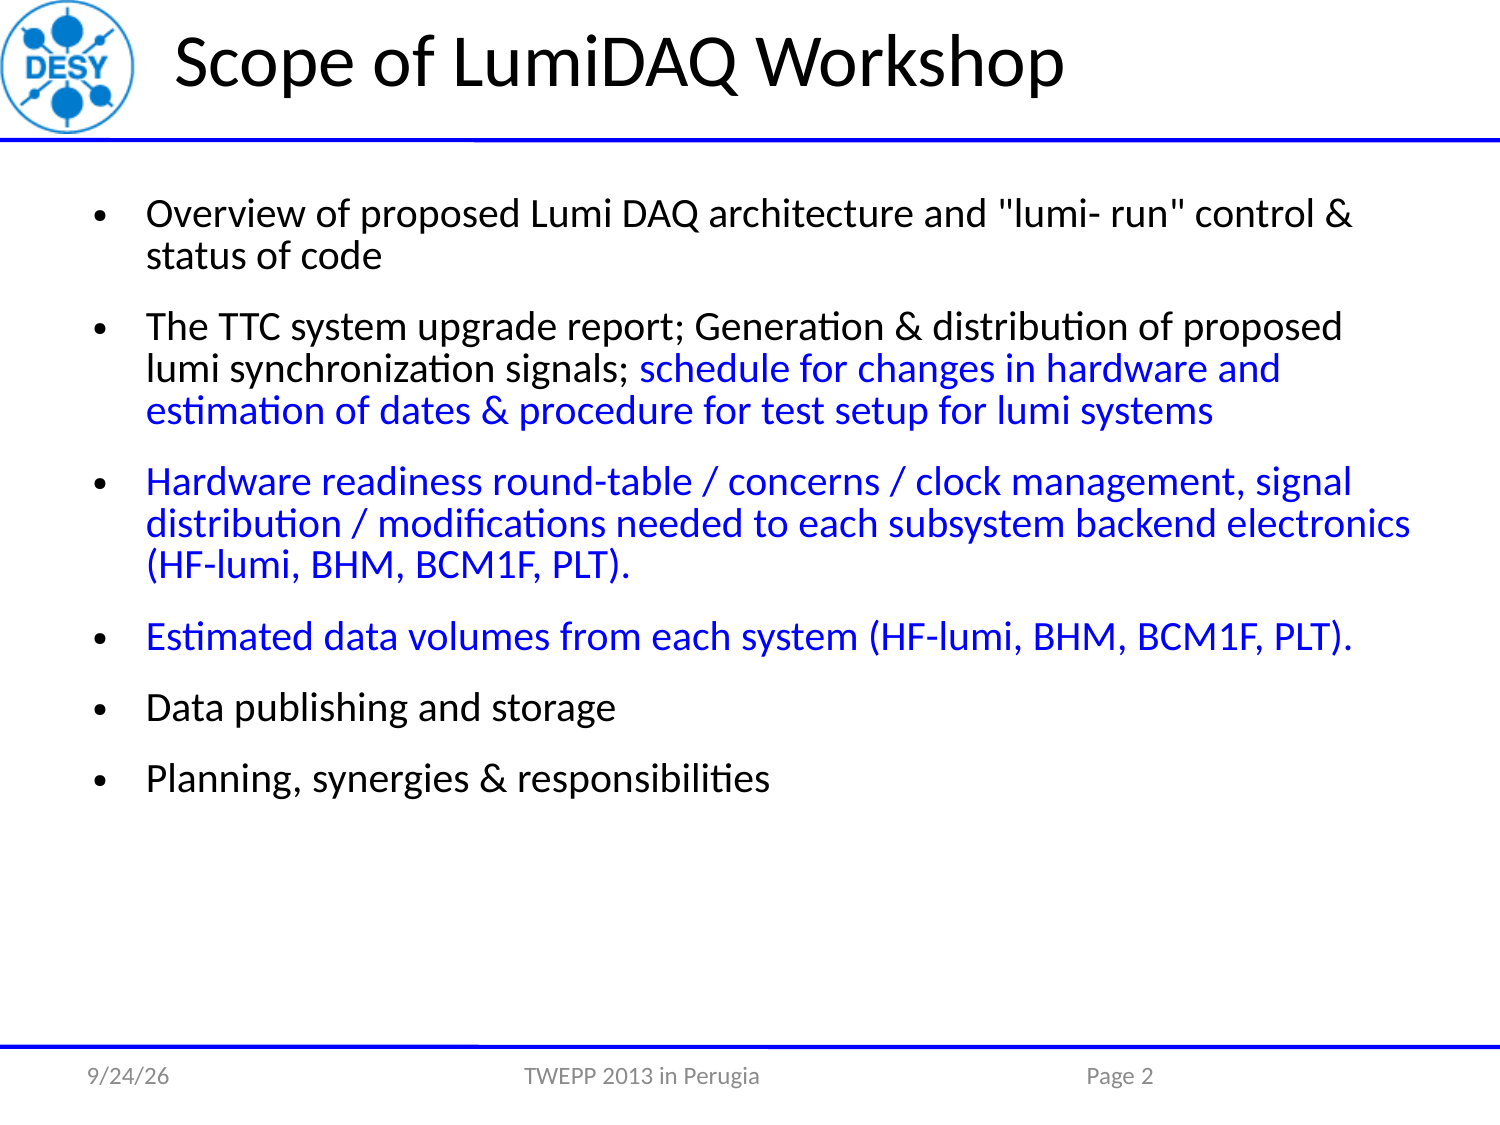

# Scope of LumiDAQ Workshop
Overview of proposed Lumi DAQ architecture and "lumi- run" control & status of code
The TTC system upgrade report; Generation & distribution of proposed lumi synchronization signals; schedule for changes in hardware and estimation of dates & procedure for test setup for lumi systems
Hardware readiness round-table / concerns / clock management, signal distribution / modifications needed to each subsystem backend electronics (HF-lumi, BHM, BCM1F, PLT).
Estimated data volumes from each system (HF-lumi, BHM, BCM1F, PLT).
Data publishing and storage
Planning, synergies & responsibilities